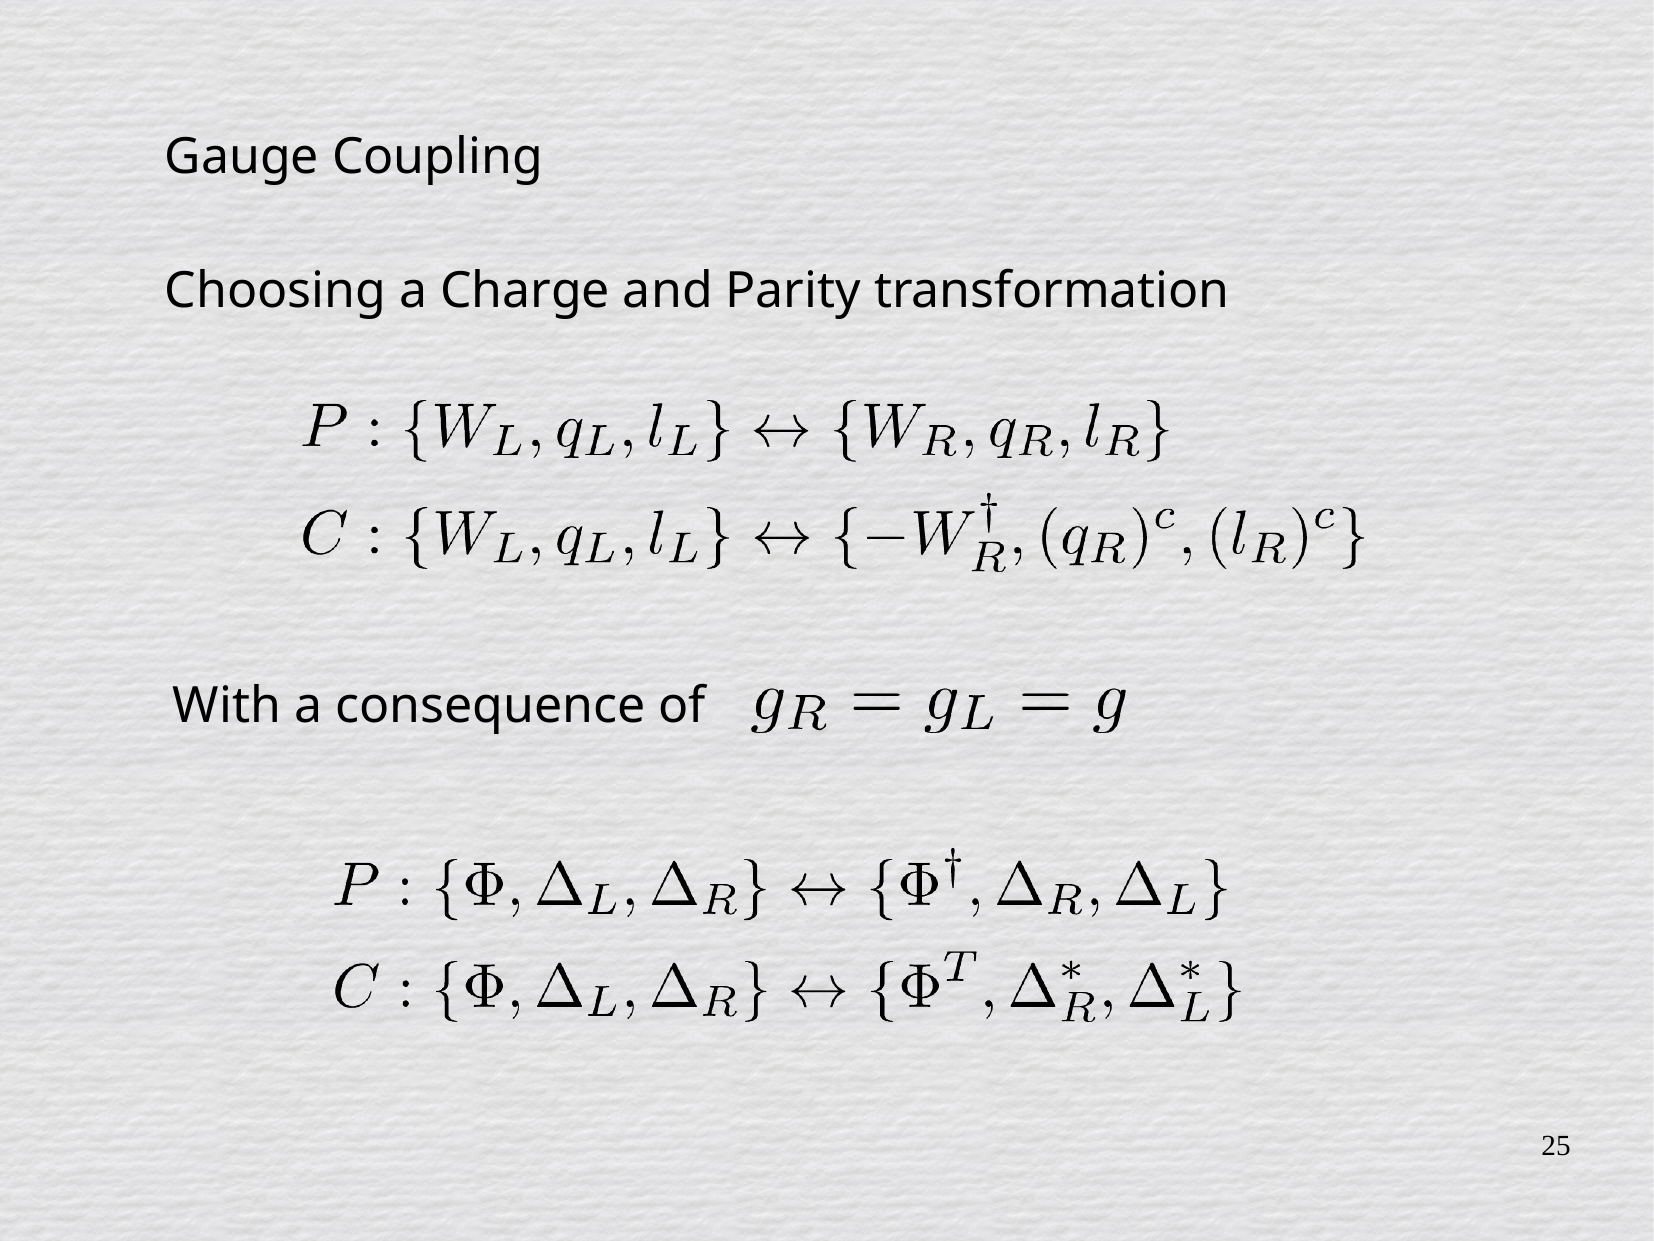

Gauge Coupling
Choosing a Charge and Parity transformation
With a consequence of
25